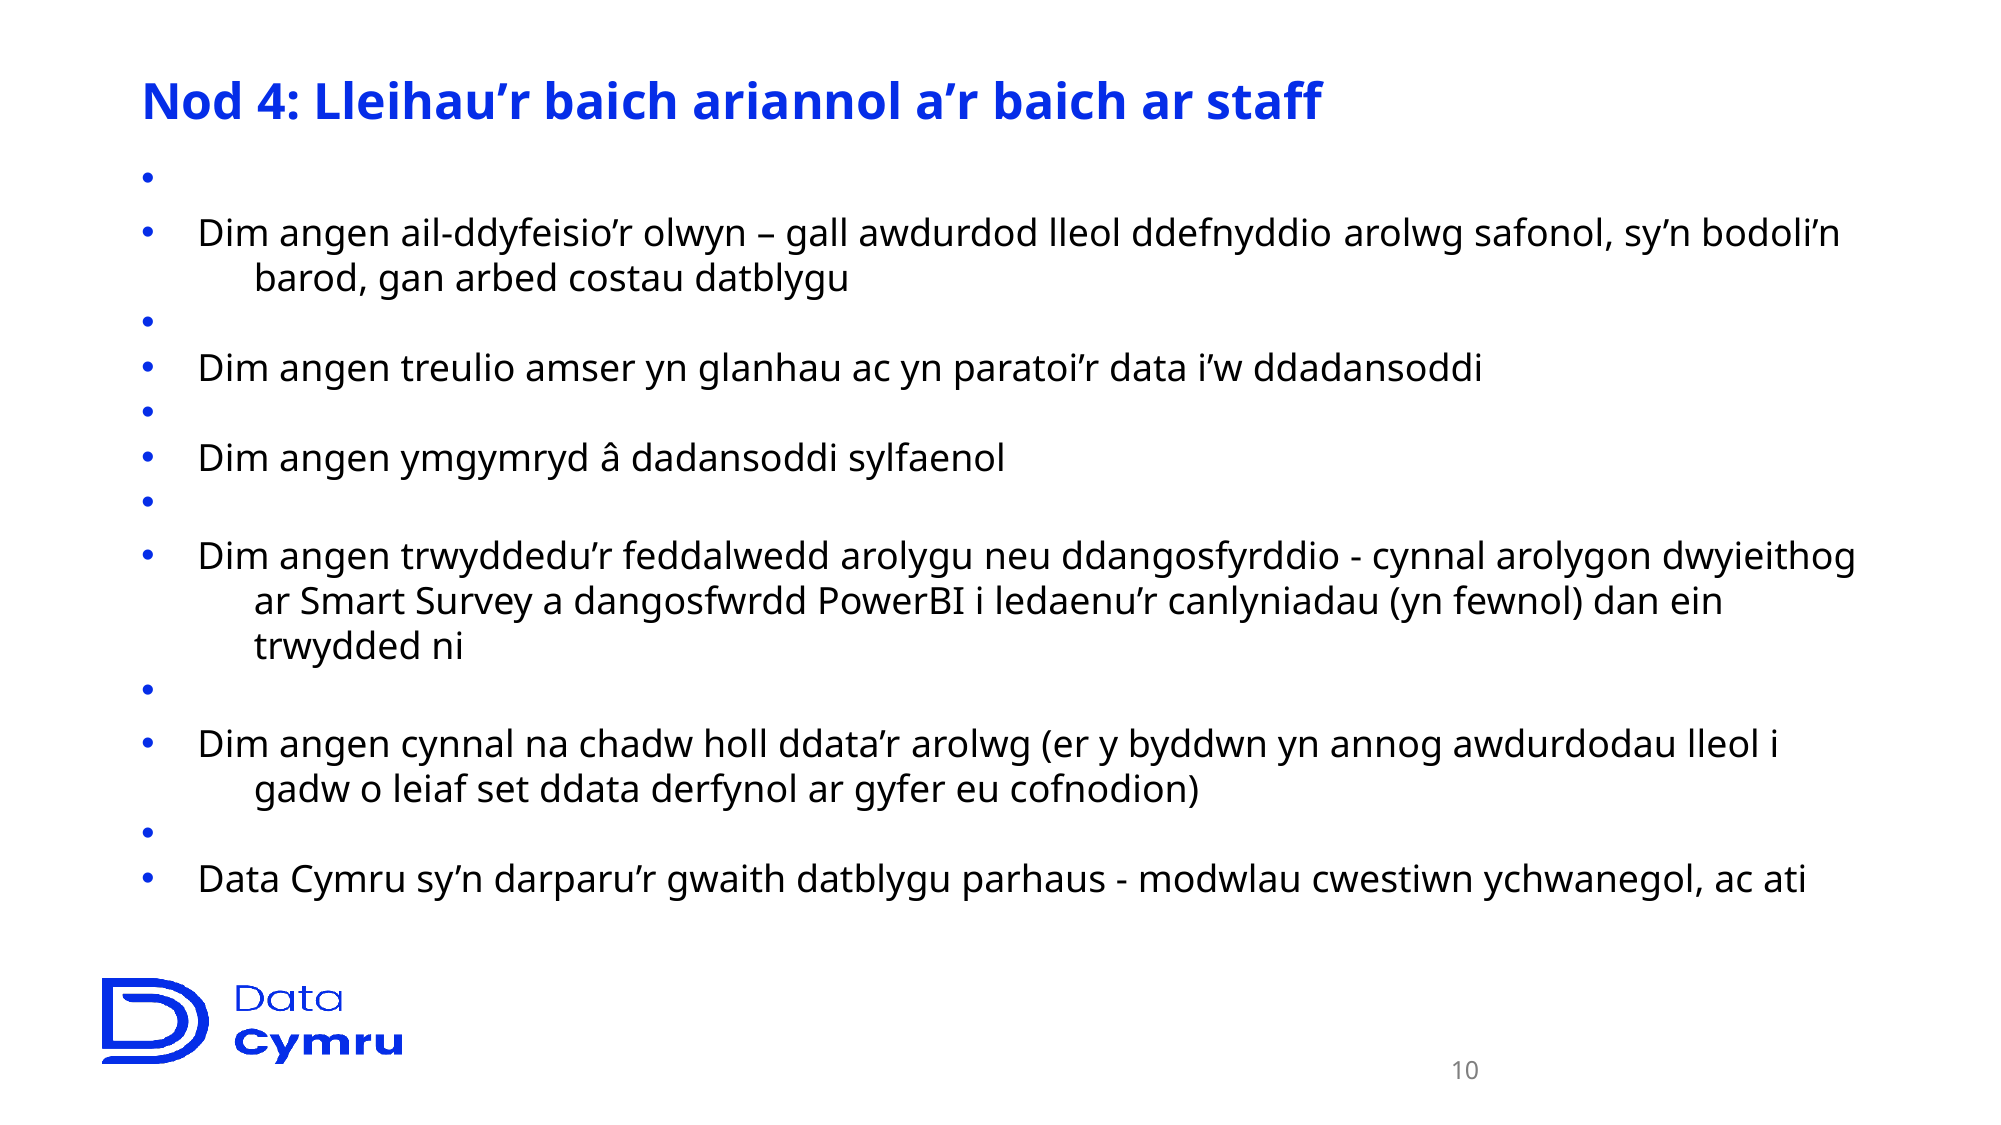

# Nod 4: Lleihau’r baich ariannol a’r baich ar staff
Dim angen ail-ddyfeisio’r olwyn – gall awdurdod lleol ddefnyddio arolwg safonol, sy’n bodoli’n barod, gan arbed costau datblygu
Dim angen treulio amser yn glanhau ac yn paratoi’r data i’w ddadansoddi
Dim angen ymgymryd â dadansoddi sylfaenol
Dim angen trwyddedu’r feddalwedd arolygu neu ddangosfyrddio - cynnal arolygon dwyieithog ar Smart Survey a dangosfwrdd PowerBI i ledaenu’r canlyniadau (yn fewnol) dan ein trwydded ni
Dim angen cynnal na chadw holl ddata’r arolwg (er y byddwn yn annog awdurdodau lleol i gadw o leiaf set ddata derfynol ar gyfer eu cofnodion)
Data Cymru sy’n darparu’r gwaith datblygu parhaus - modwlau cwestiwn ychwanegol, ac ati